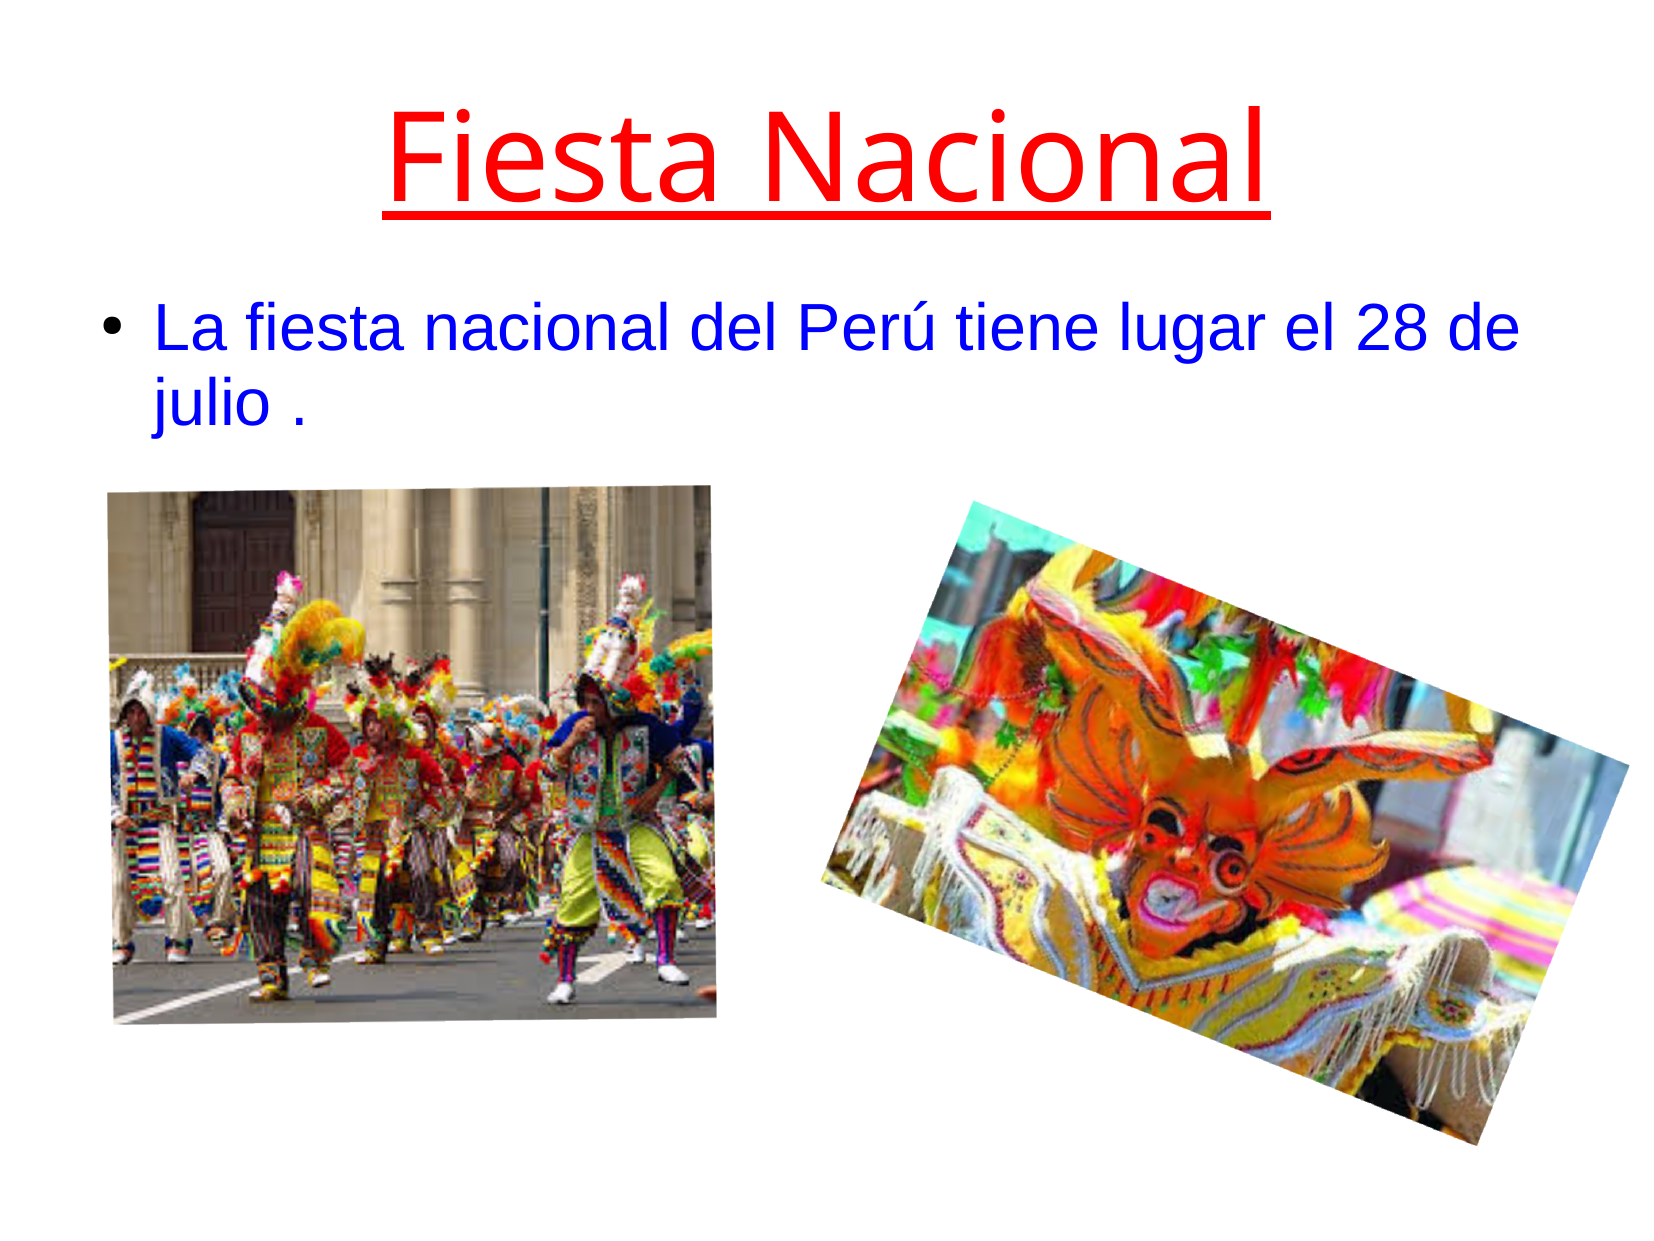

# Fiesta Nacional
La fiesta nacional del Perú tiene lugar el 28 de julio .